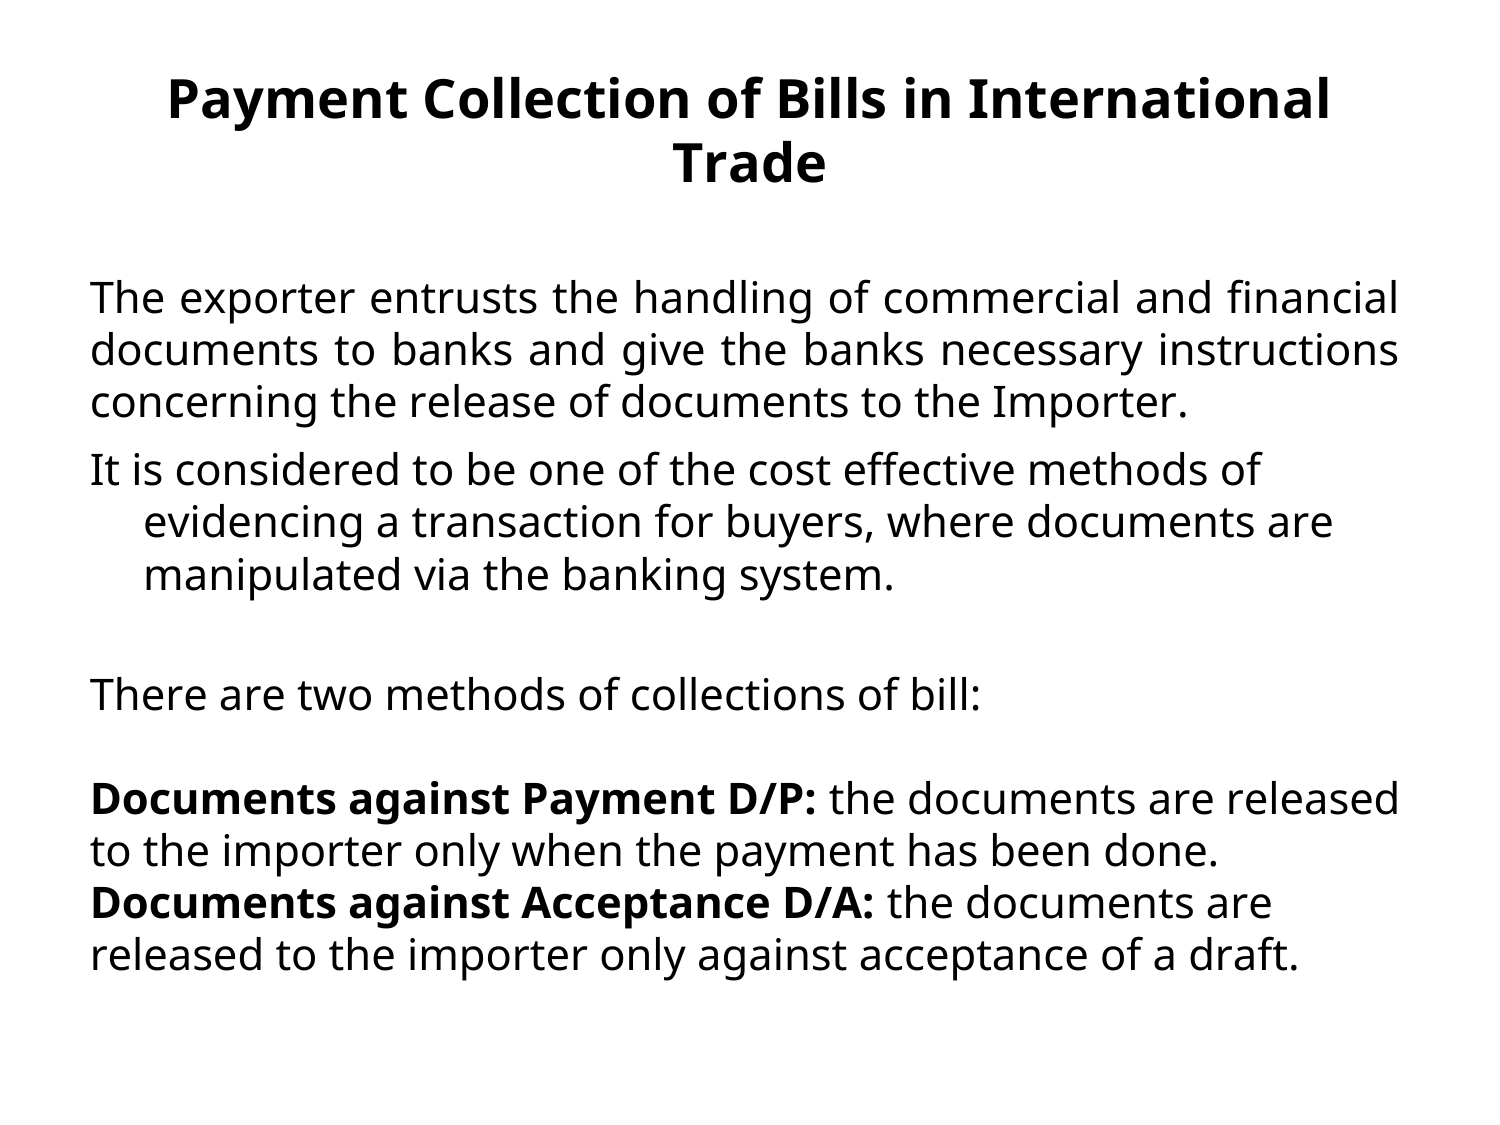

# Payment Collection of Bills in International Trade
The exporter entrusts the handling of commercial and financial documents to banks and give the banks necessary instructions concerning the release of documents to the Importer.
It is considered to be one of the cost effective methods of evidencing a transaction for buyers, where documents are manipulated via the banking system.
There are two methods of collections of bill:
Documents against Payment D/P: the documents are released to the importer only when the payment has been done.
Documents against Acceptance D/A: the documents are released to the importer only against acceptance of a draft.